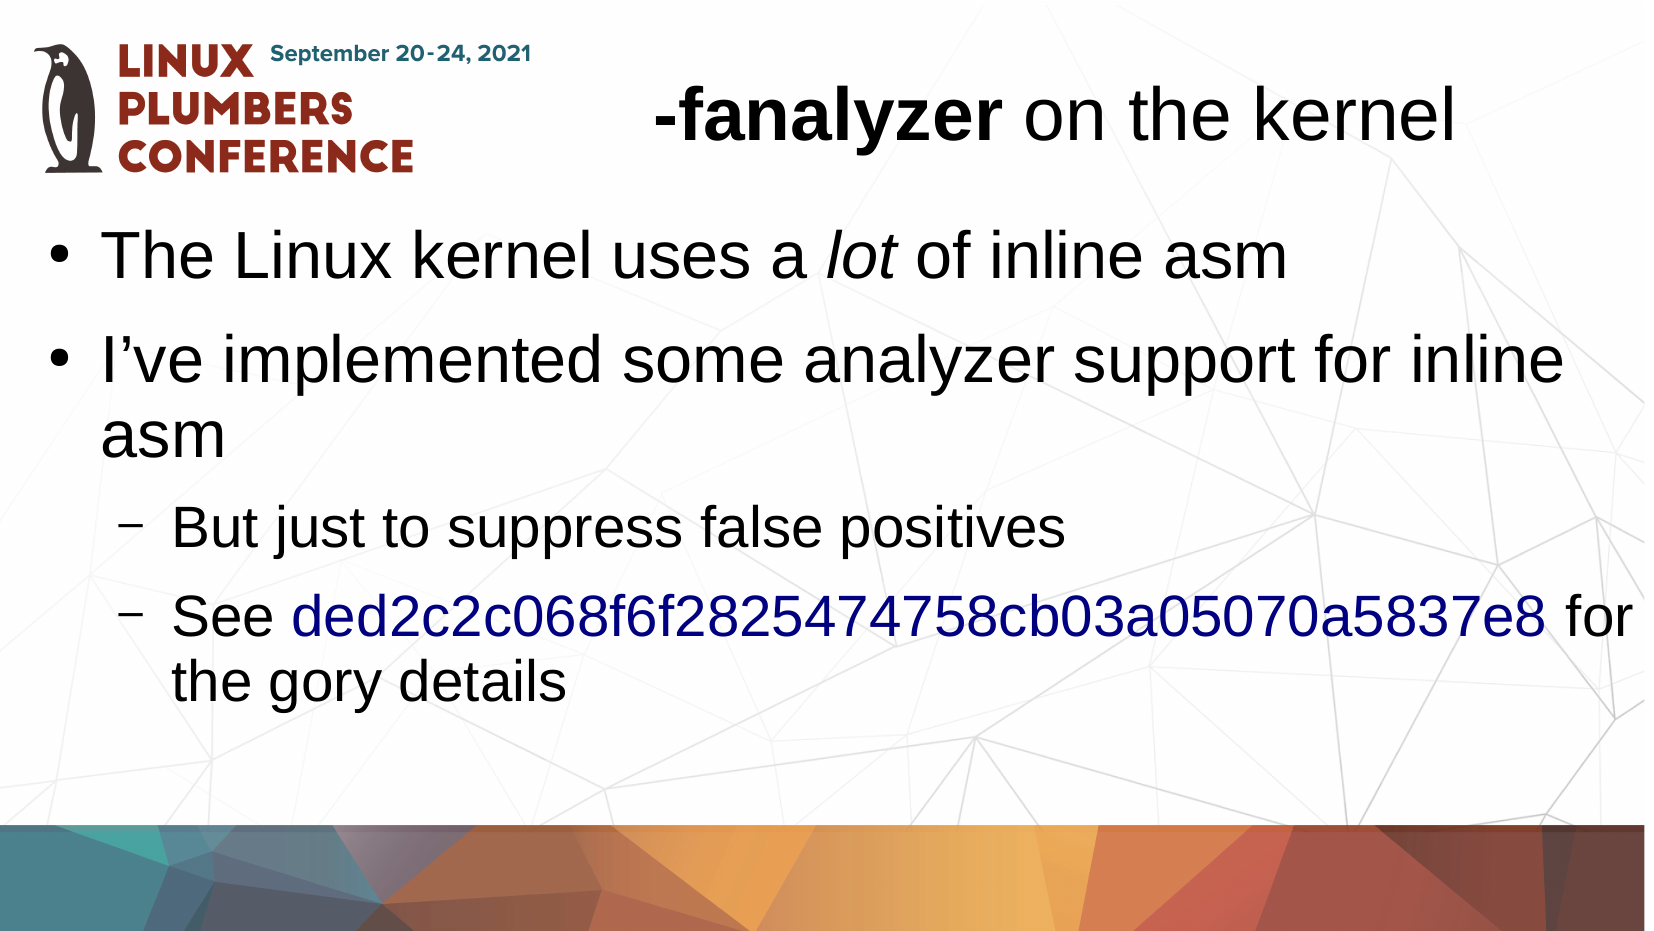

# -fanalyzer on the kernel
The Linux kernel uses a lot of inline asm
I’ve implemented some analyzer support for inline asm
But just to suppress false positives
See ded2c2c068f6f2825474758cb03a05070a5837e8 for the gory details